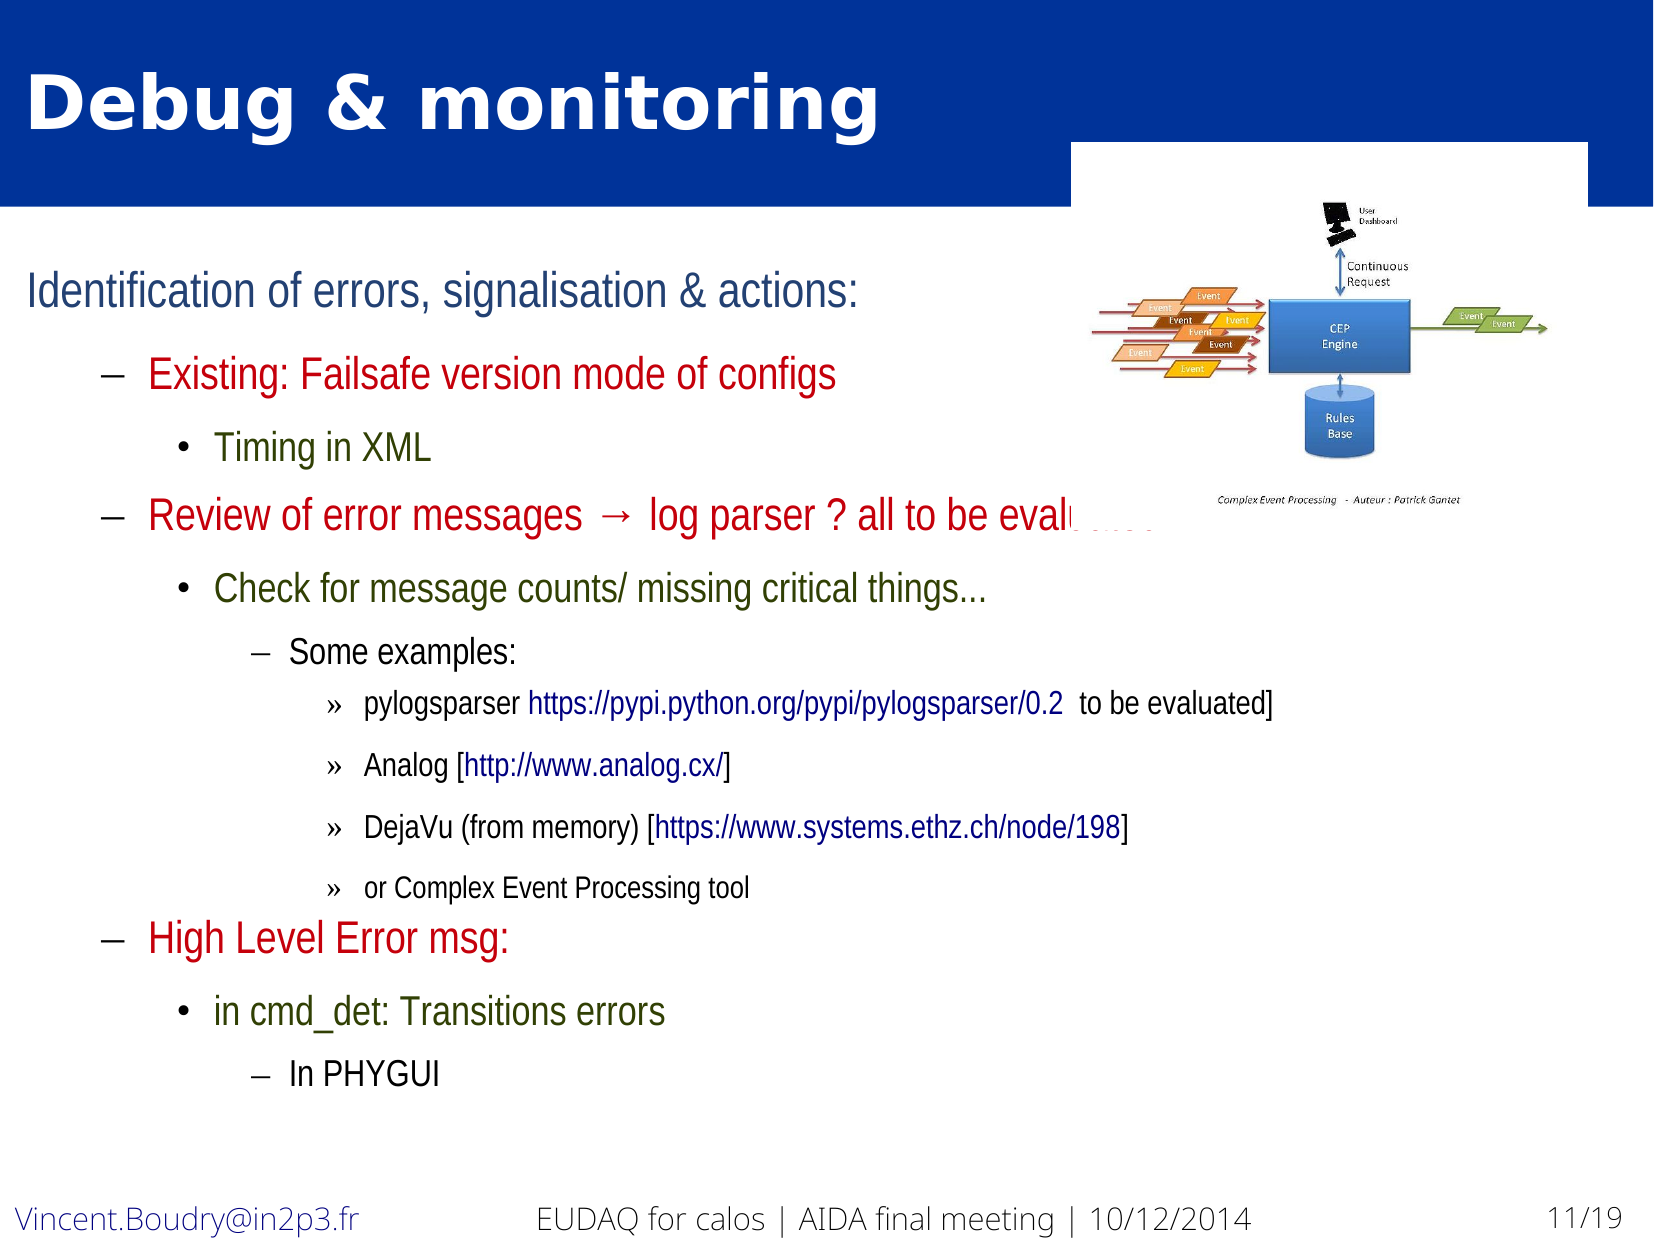

# Debug & monitoring
Identification of errors, signalisation & actions:
Existing: Failsafe version mode of configs
Timing in XML
Review of error messages → log parser ? all to be evaluated
Check for message counts/ missing critical things...
Some examples:
pylogsparser https://pypi.python.org/pypi/pylogsparser/0.2 to be evaluated]
Analog [http://www.analog.cx/]
DejaVu (from memory) [https://www.systems.ethz.ch/node/198]
or Complex Event Processing tool
High Level Error msg:
in cmd_det: Transitions errors
In PHYGUI
Vincent.Boudry@in2p3.fr
EUDAQ for calos | AIDA final meeting | 10/12/2014
11